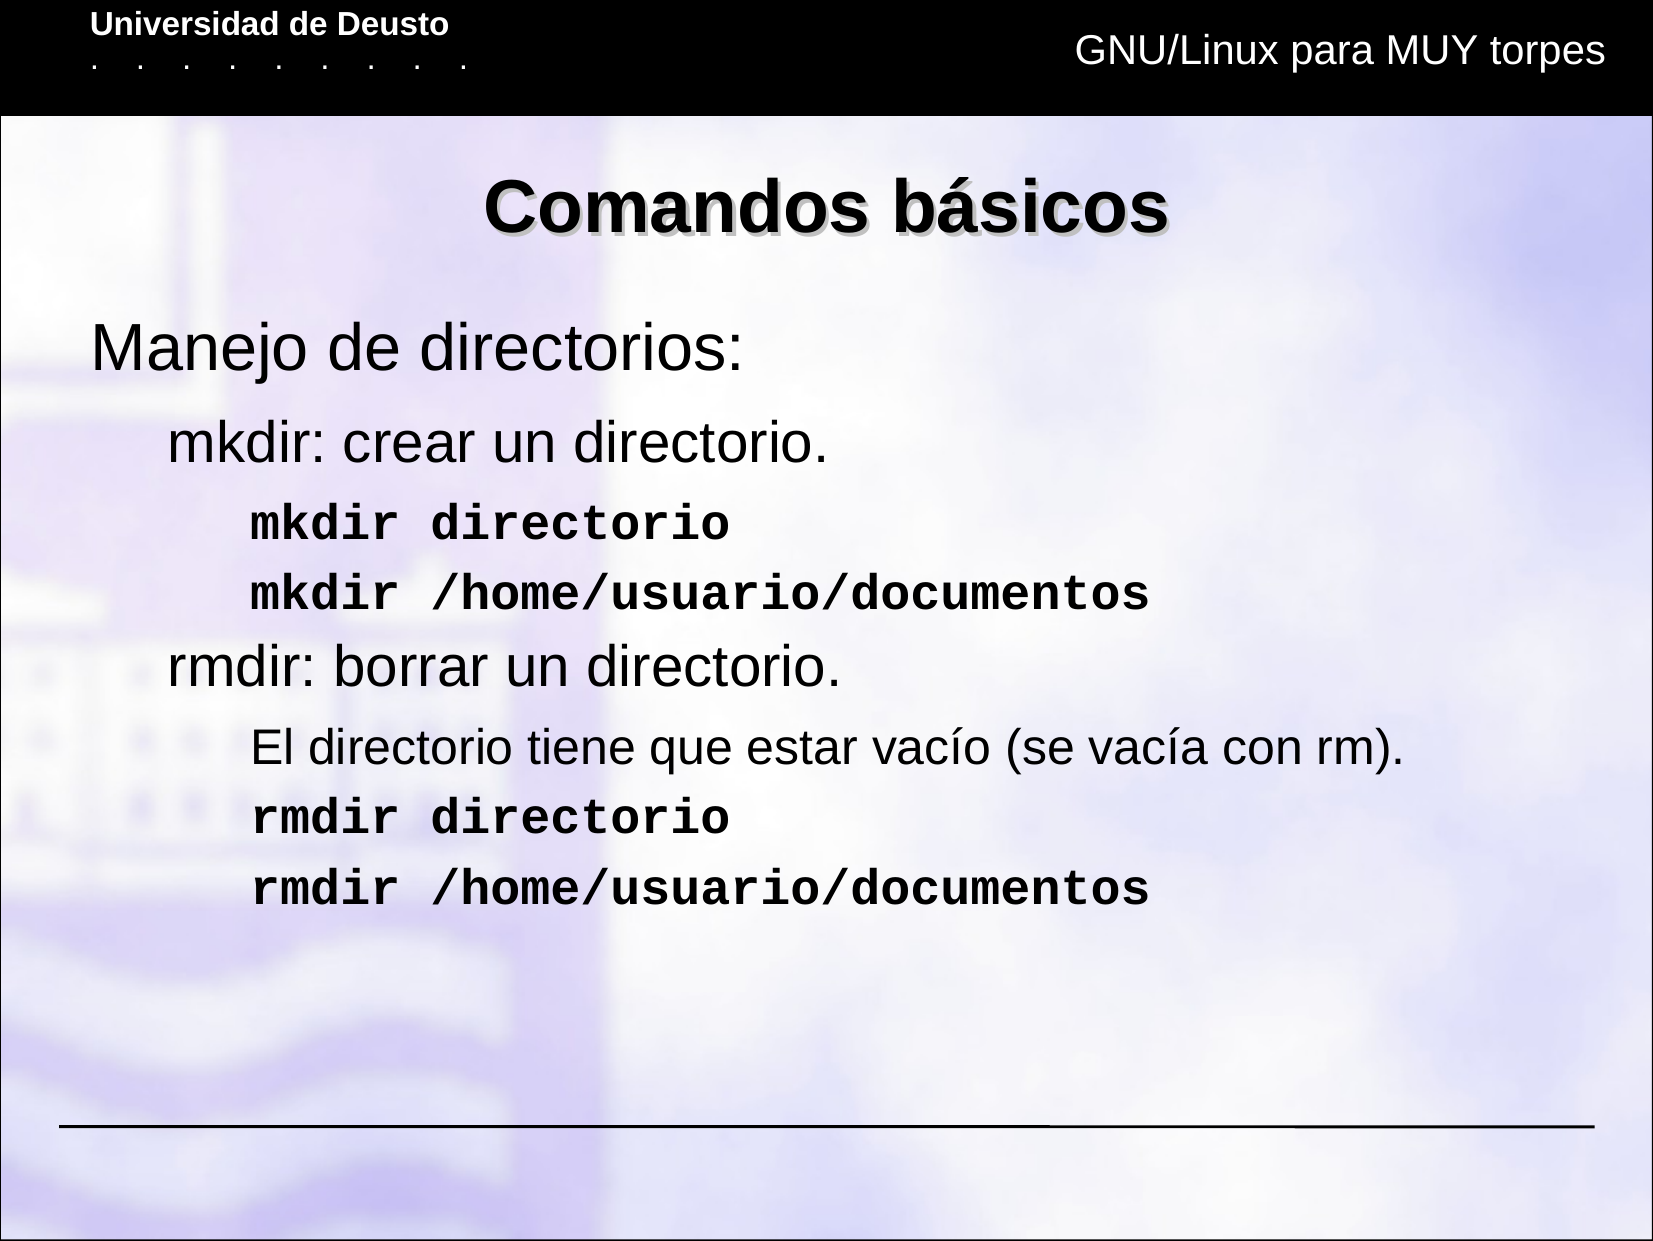

# Comandos básicos
Manejo de directorios:
mkdir: crear un directorio.
mkdir directorio
mkdir /home/usuario/documentos
rmdir: borrar un directorio.
El directorio tiene que estar vacío (se vacía con rm).
rmdir directorio
rmdir /home/usuario/documentos